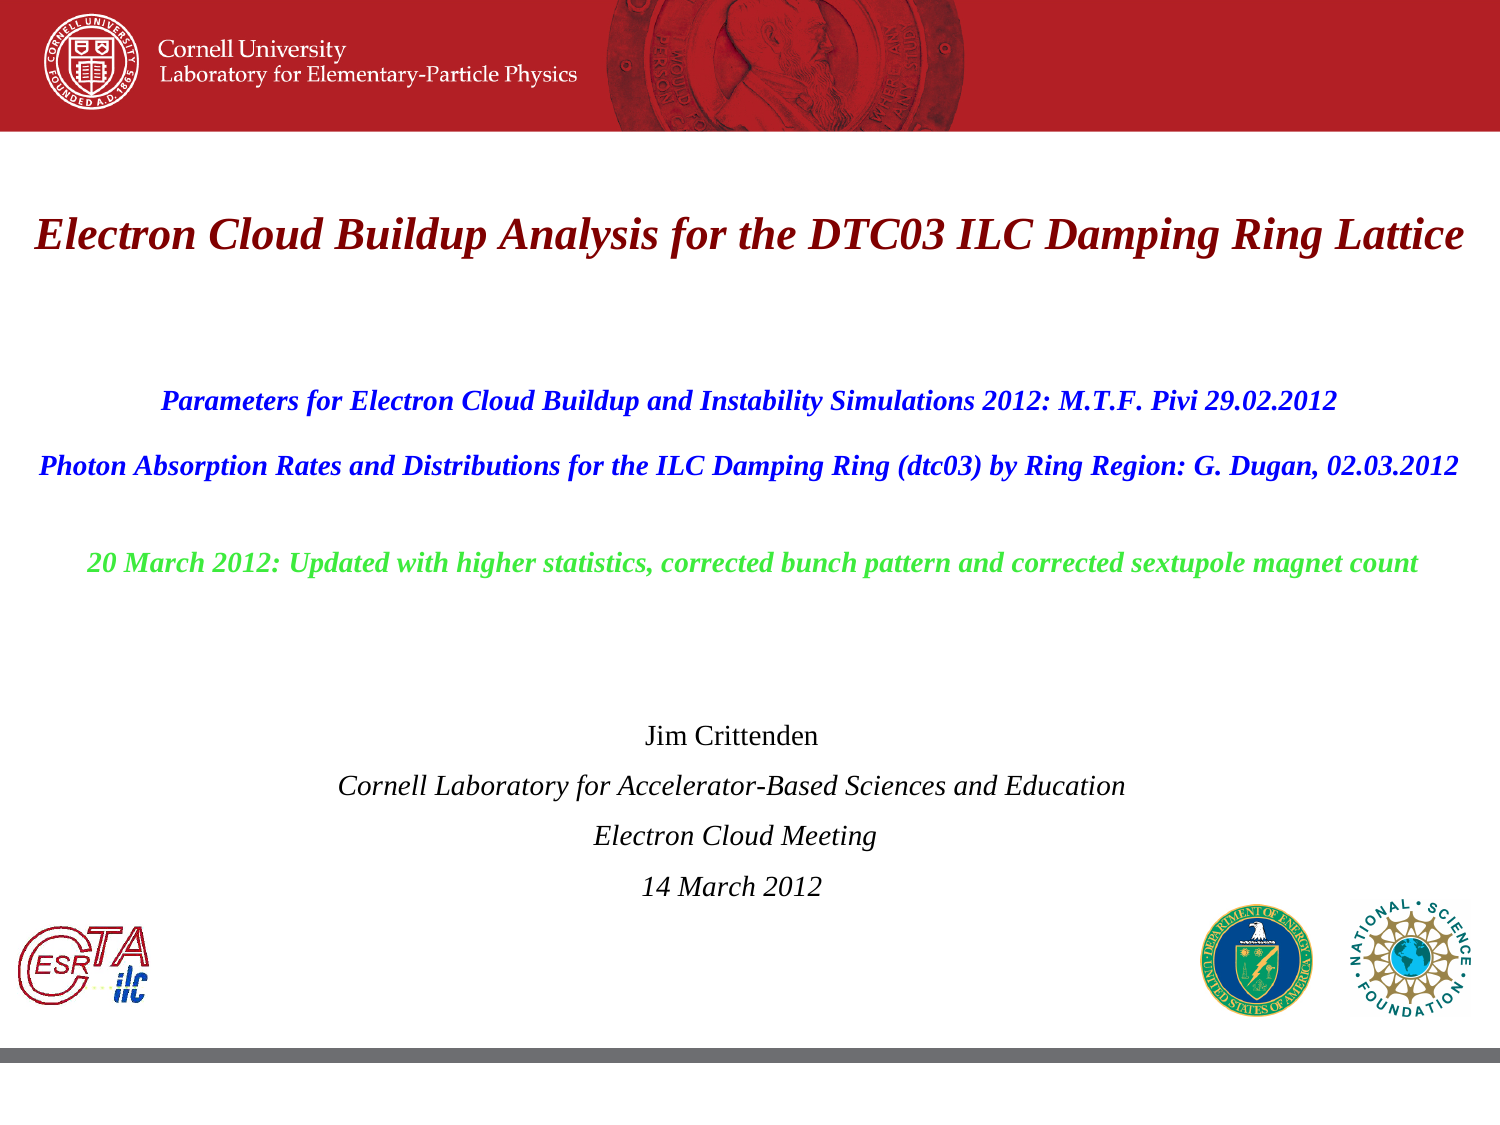

Electron Cloud Buildup Analysis for the DTC03 ILC Damping Ring Lattice
Parameters for Electron Cloud Buildup and Instability Simulations 2012: M.T.F. Pivi 29.02.2012
Photon Absorption Rates and Distributions for the ILC Damping Ring (dtc03) by Ring Region: G. Dugan, 02.03.2012
 20 March 2012: Updated with higher statistics, corrected bunch pattern and corrected sextupole magnet count
# Jim Crittenden
Cornell Laboratory for Accelerator-Based Sciences and Education
 Electron Cloud Meeting
14 March 2012